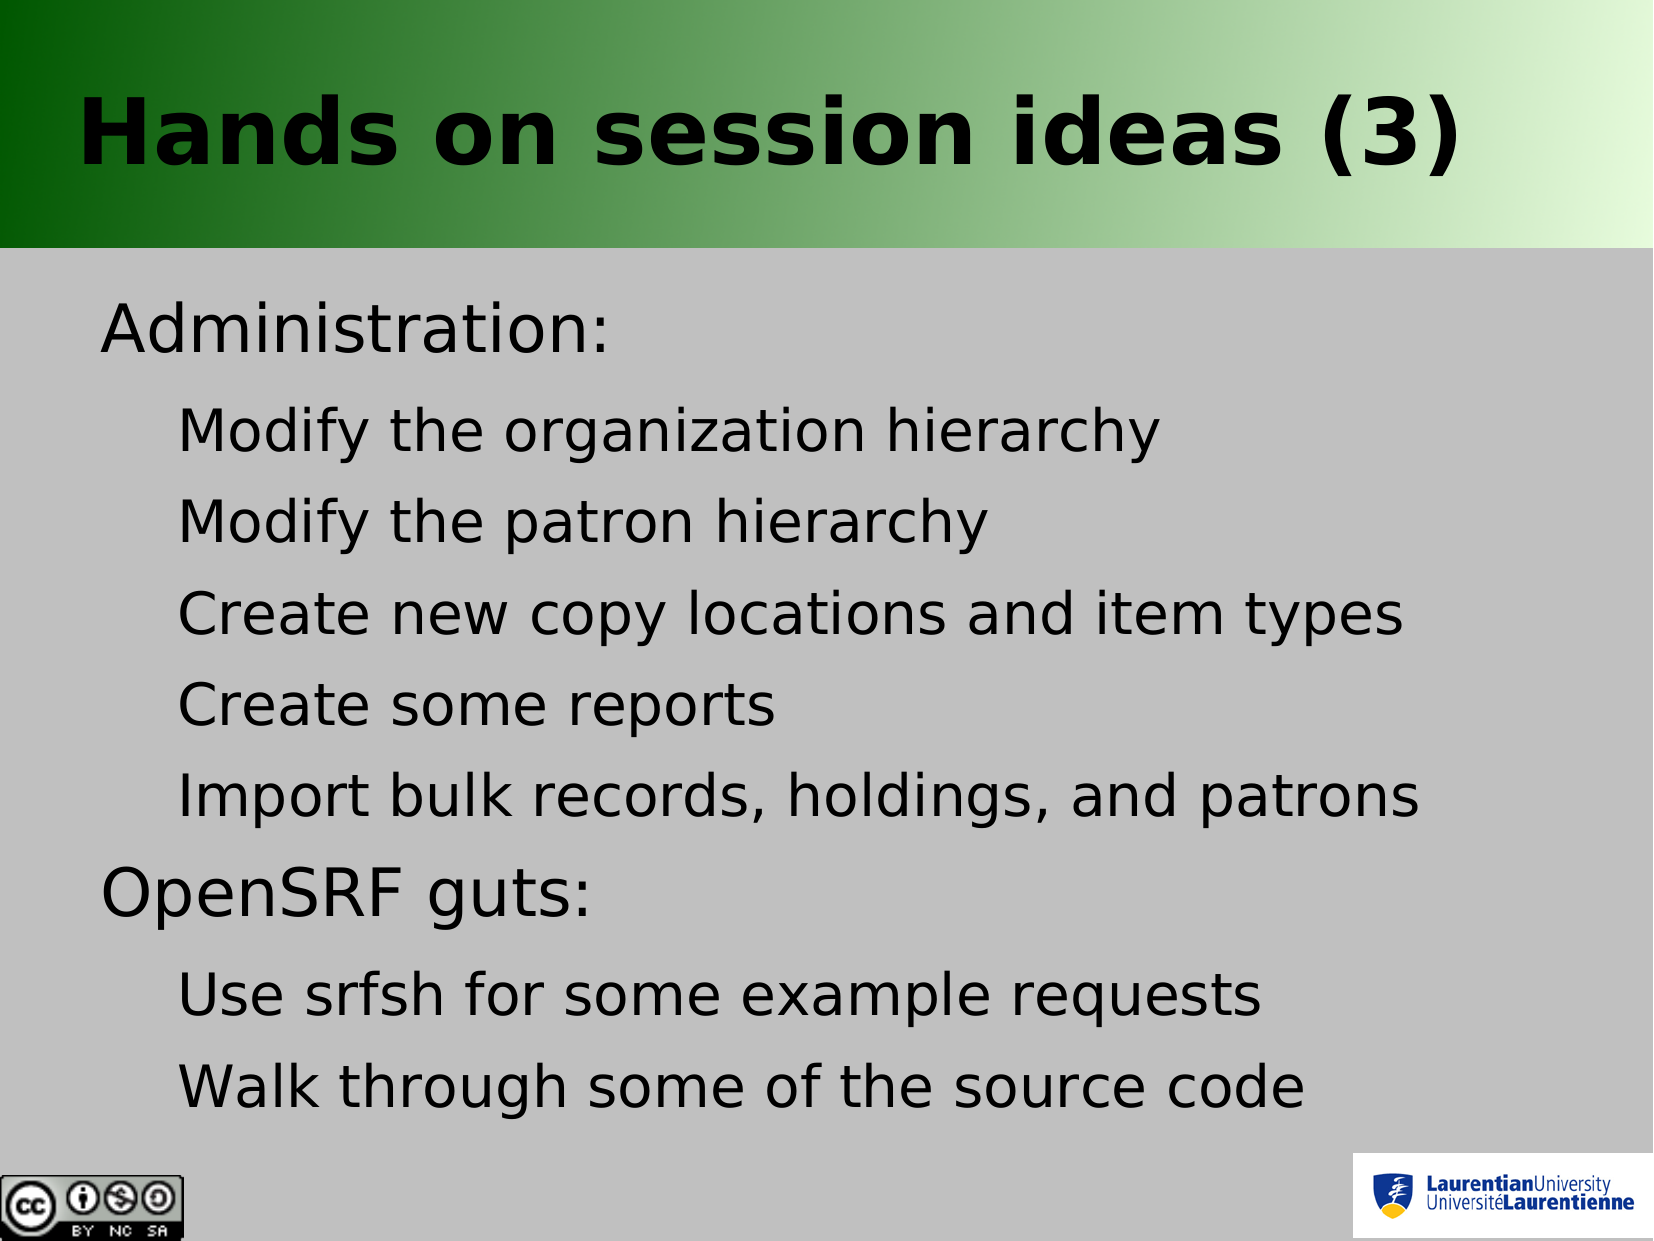

# Hands on session ideas (3)
Administration:
Modify the organization hierarchy
Modify the patron hierarchy
Create new copy locations and item types
Create some reports
Import bulk records, holdings, and patrons
OpenSRF guts:
Use srfsh for some example requests
Walk through some of the source code